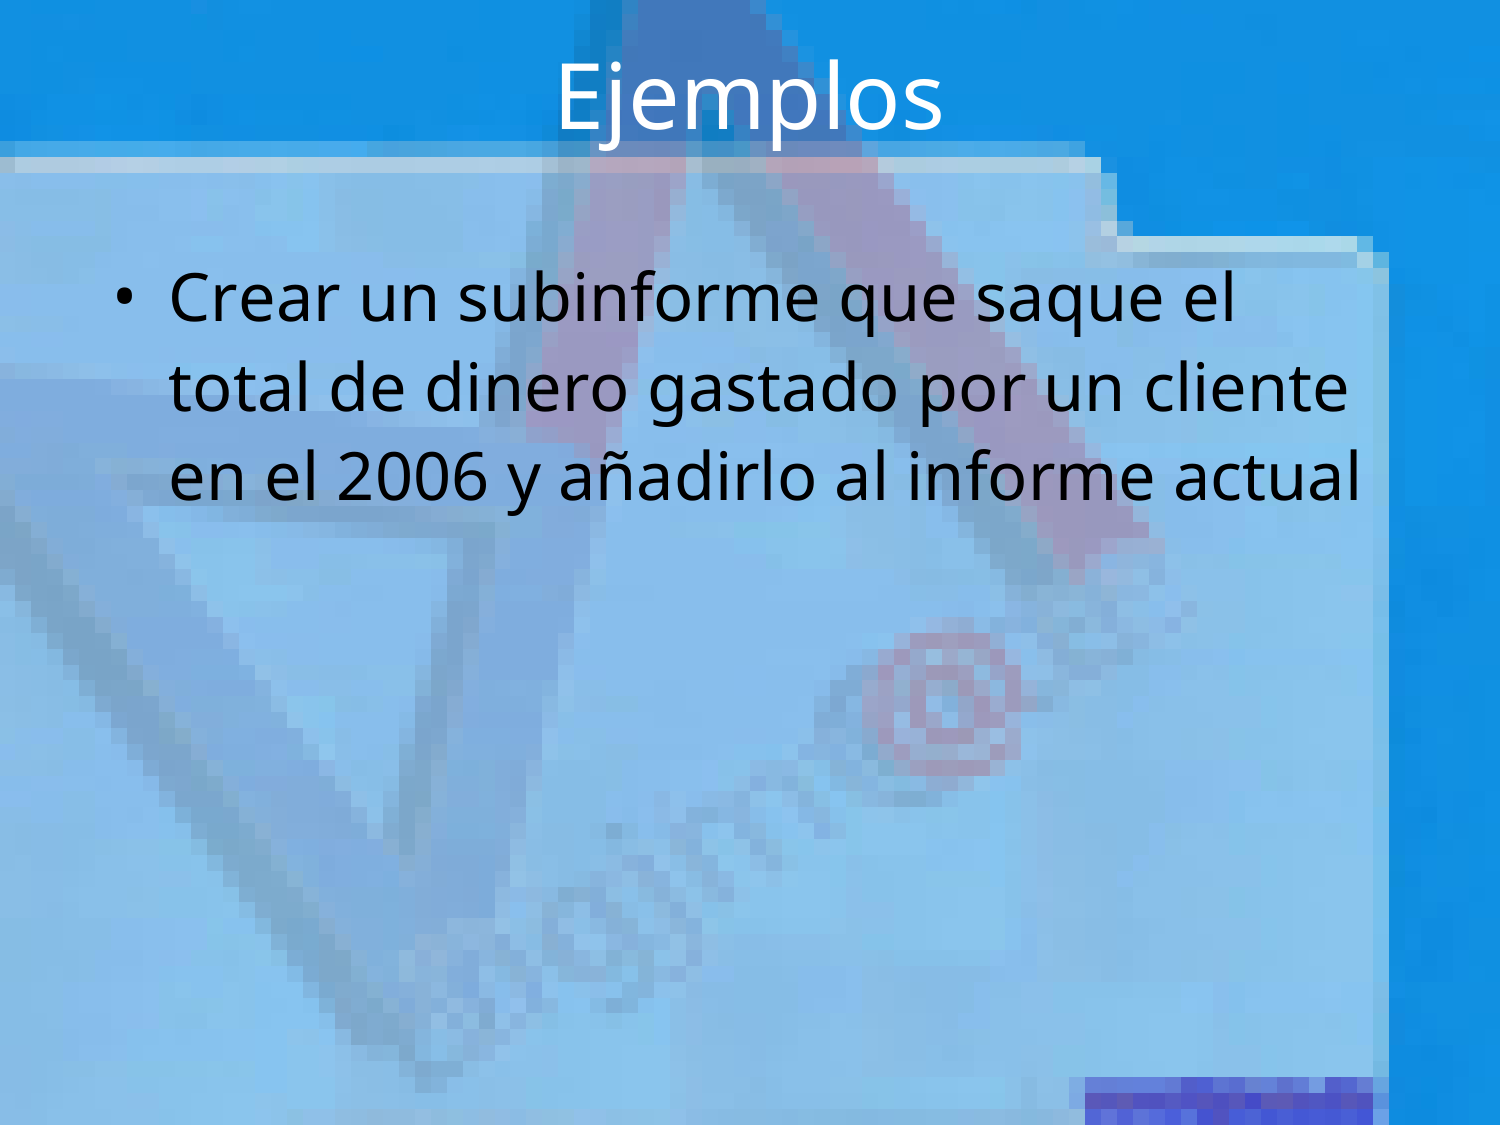

# Ejemplos
Crear un subinforme que saque el total de dinero gastado por un cliente en el 2006 y añadirlo al informe actual